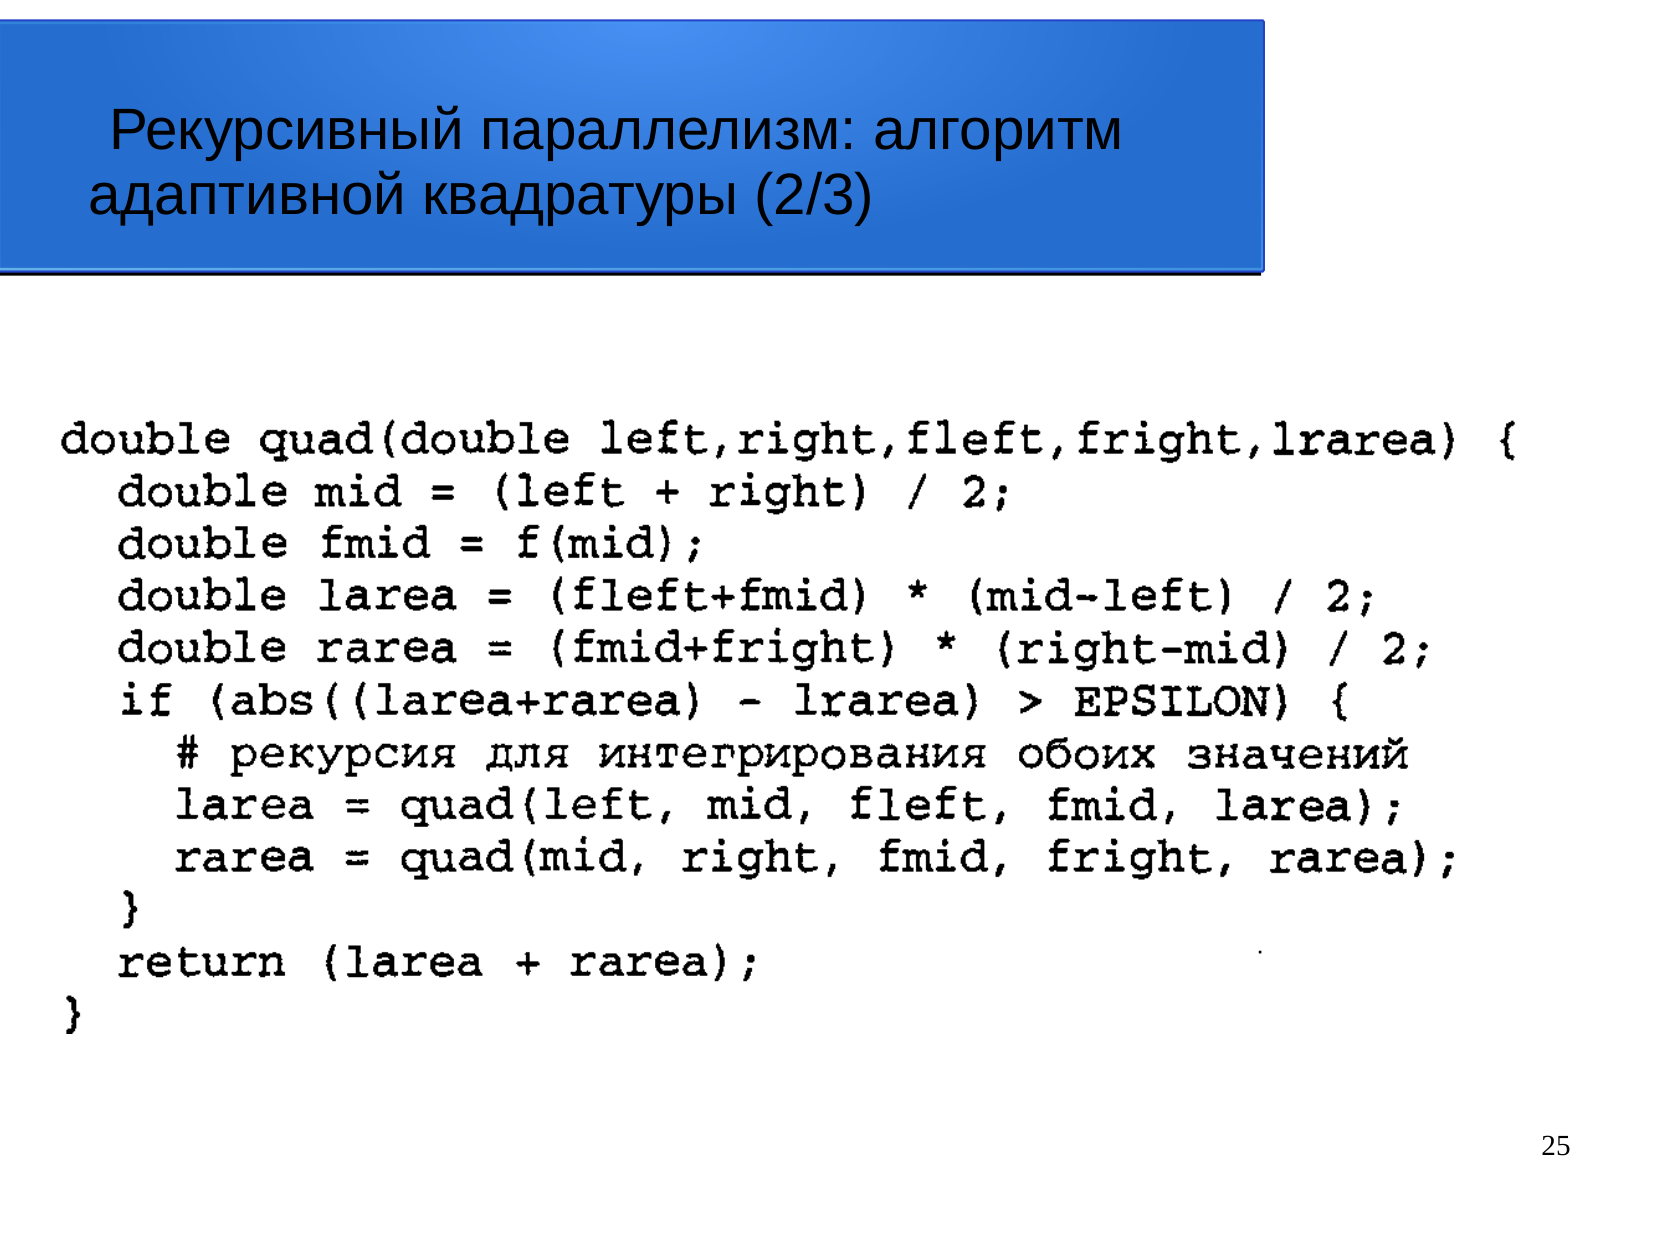

# Рекурсивный параллелизм: алгоритм адаптивной квадратуры (2/3)
25